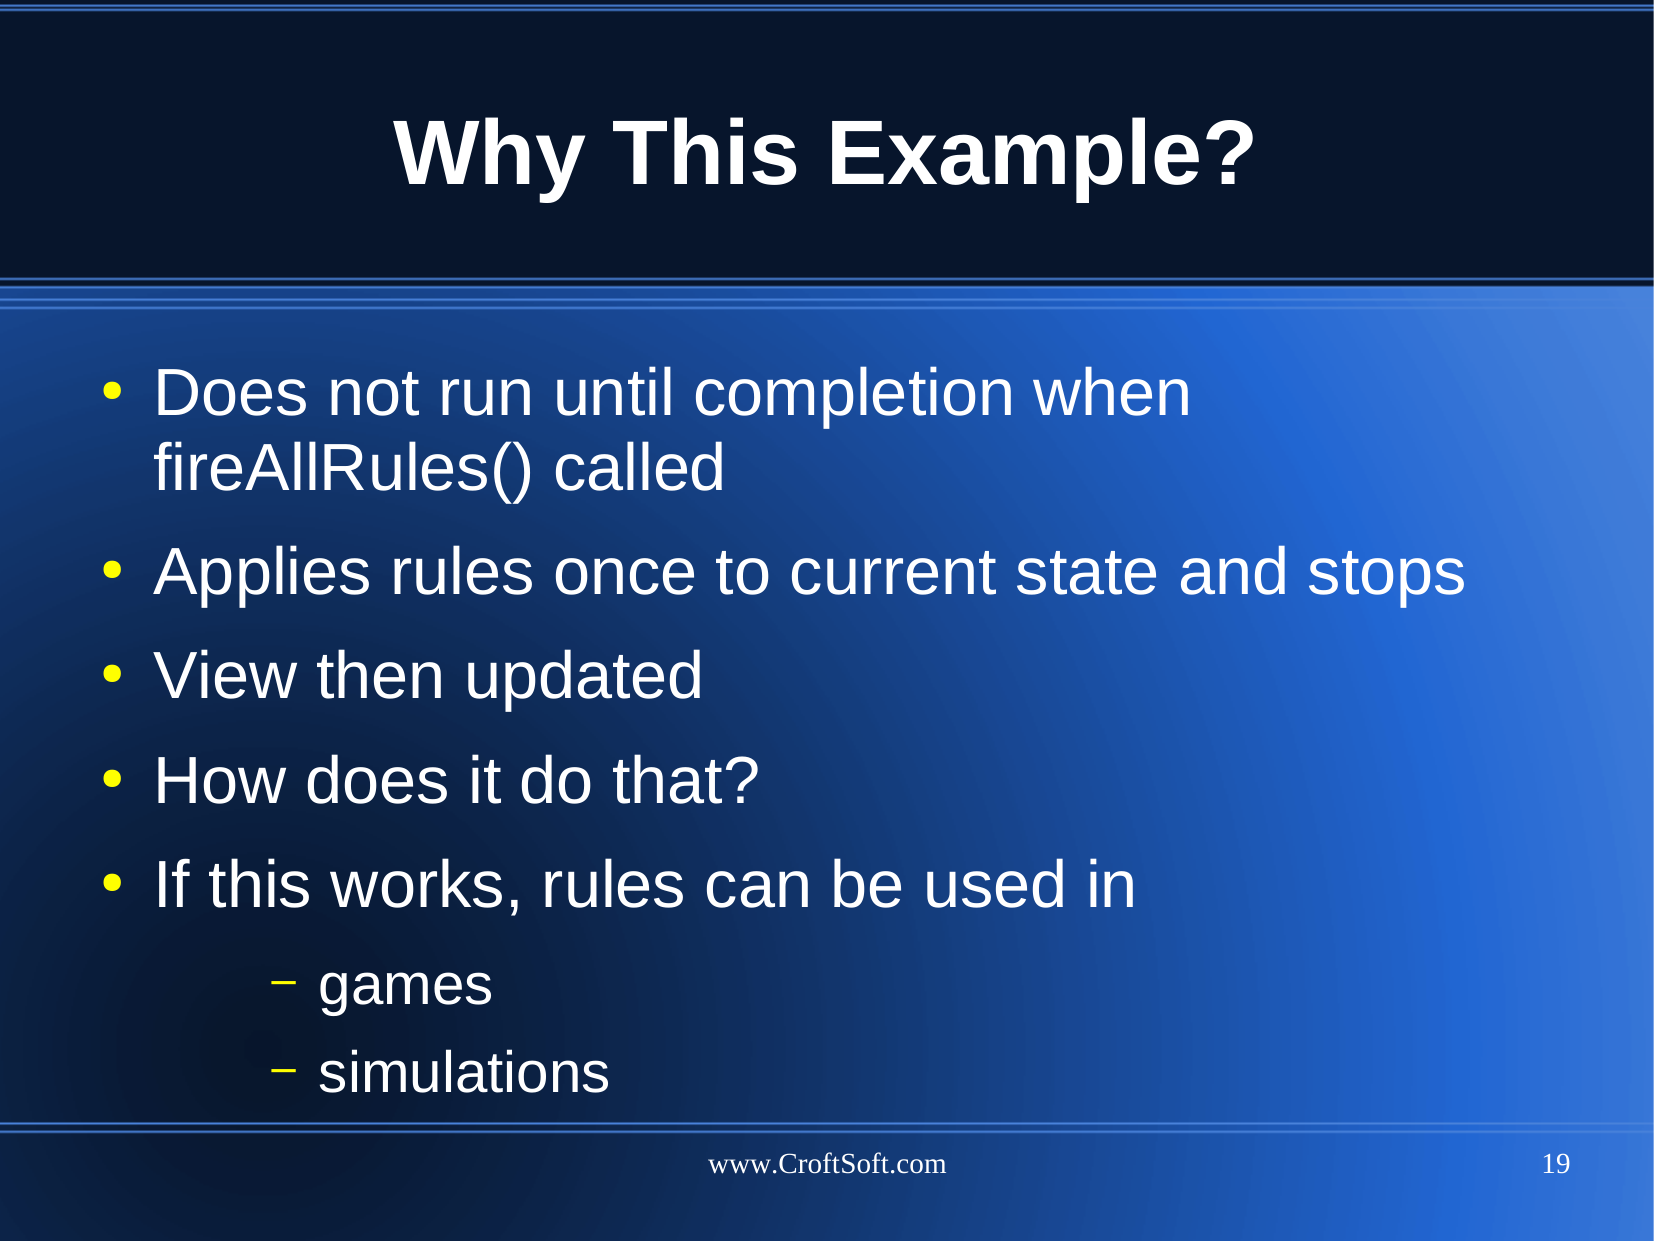

# Why This Example?
Does not run until completion when fireAllRules() called
Applies rules once to current state and stops
View then updated
How does it do that?
If this works, rules can be used in
games
simulations
www.CroftSoft.com
19